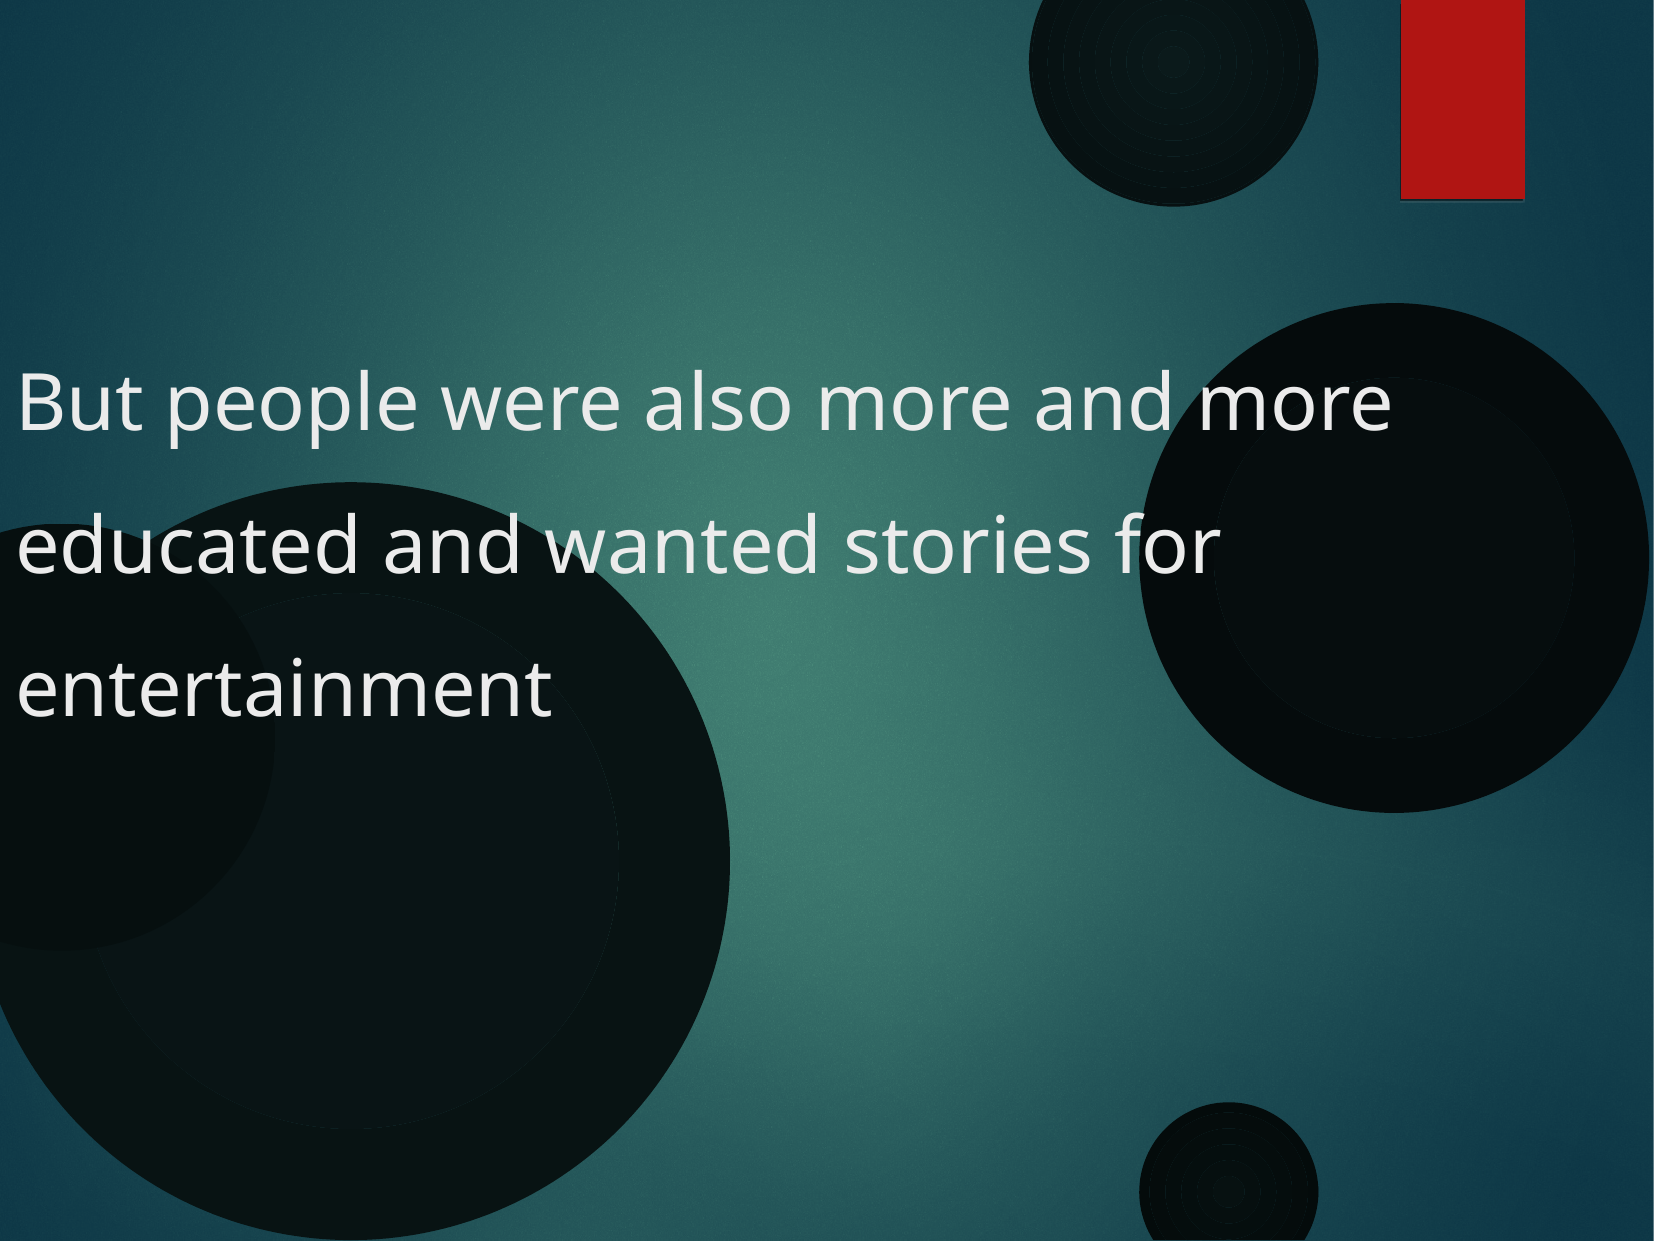

# But people were also more and more educated and wanted stories for entertainment